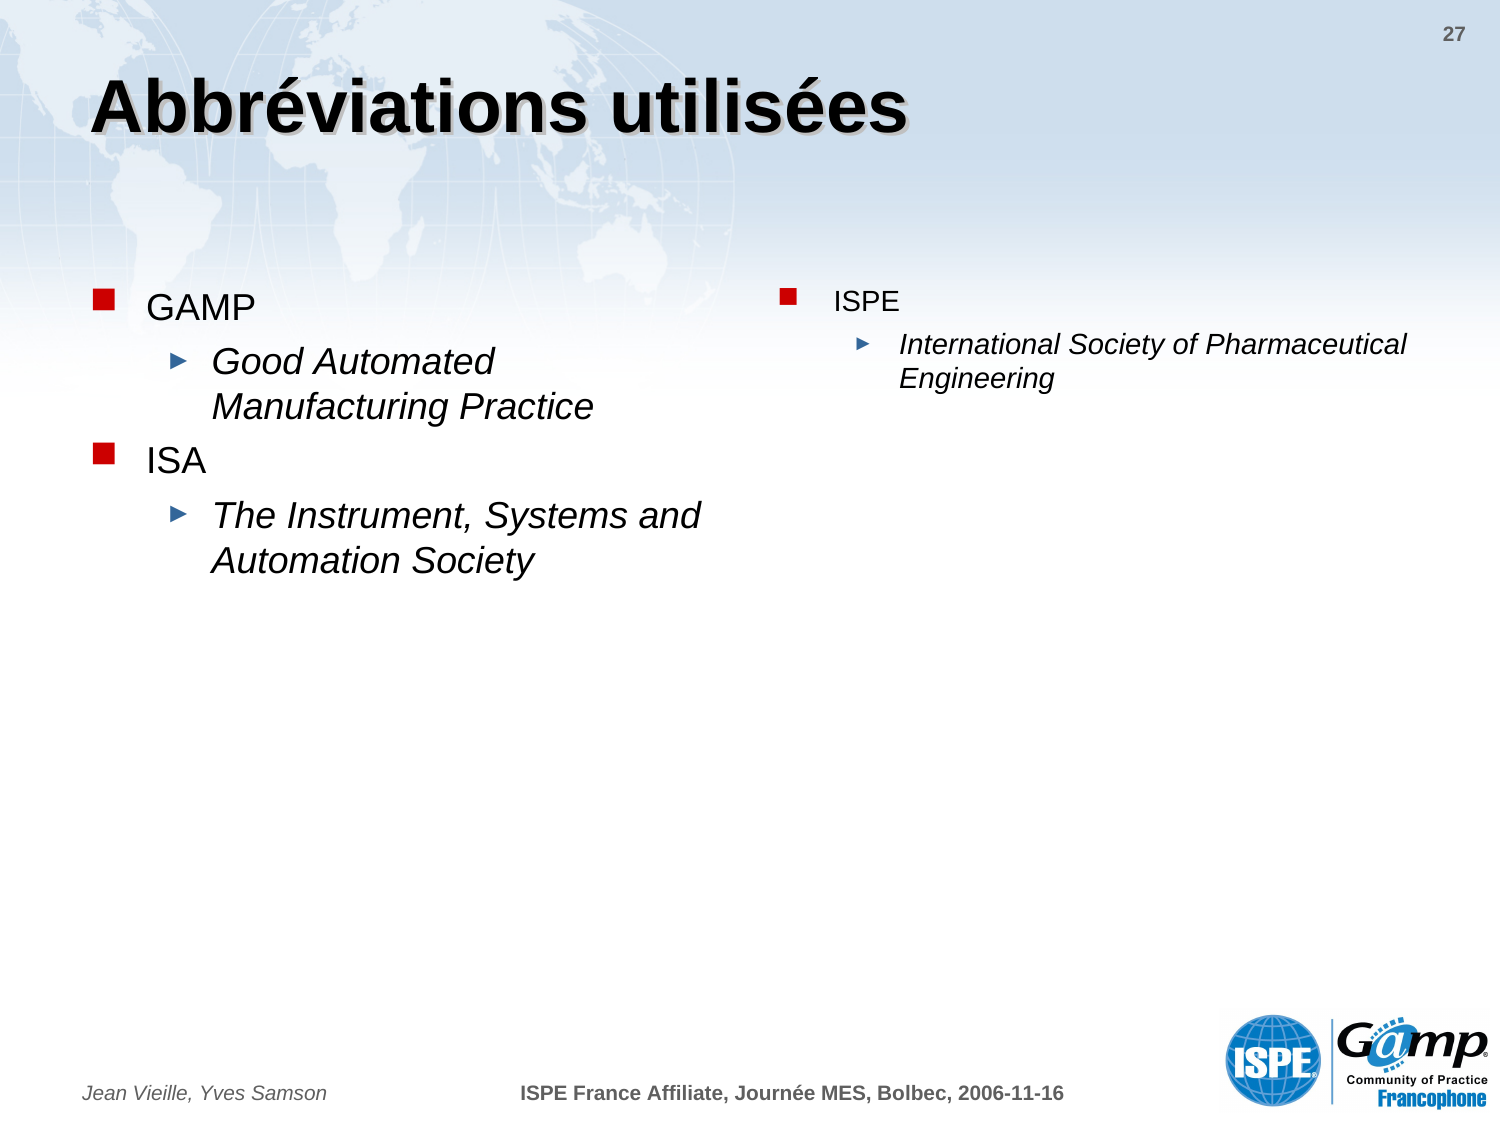

# Abbréviations utilisées
GAMP
Good Automated Manufacturing Practice
ISA
The Instrument, Systems and Automation Society
ISPE
International Society of Pharmaceutical Engineering